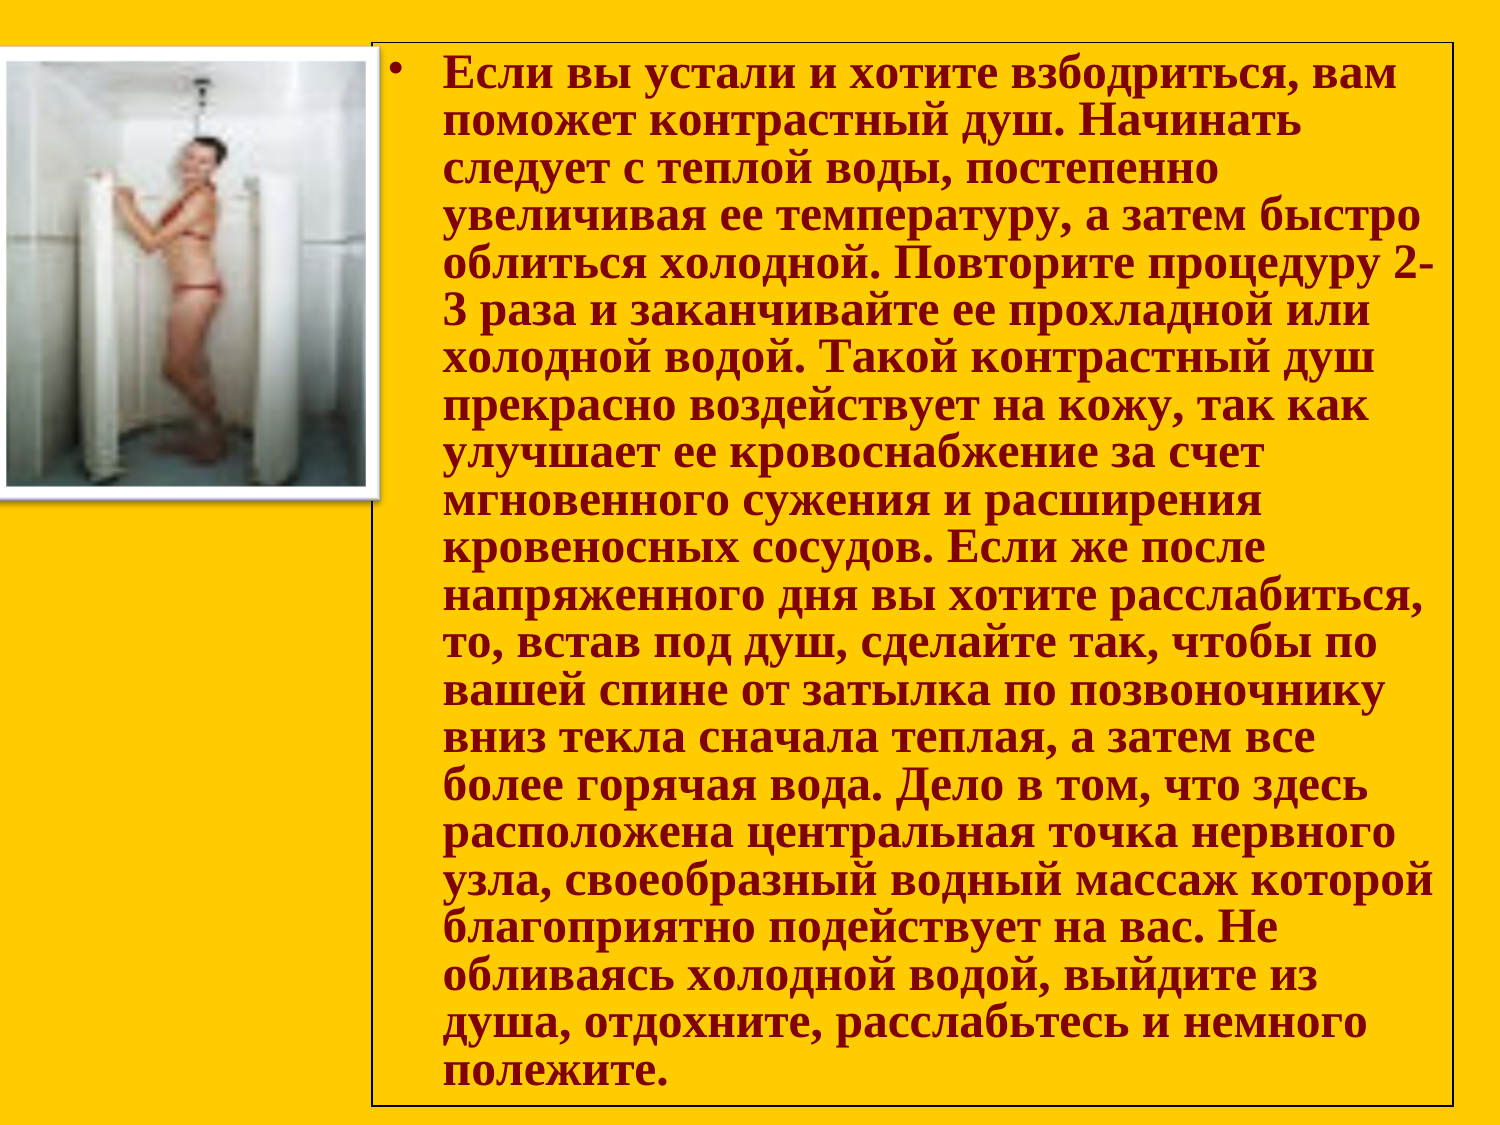

# Если вы устали и хотите взбодриться, вам поможет контрастный душ. Начинать следует с теплой воды, постепенно увеличивая ее температуру, а затем быстро облиться холодной. Повторите процедуру 2-3 раза и заканчивайте ее прохладной или холодной водой. Такой контрастный душ прекрасно воздействует на кожу, так как улучшает ее кровоснабжение за счет мгновенного сужения и расширения кровеносных сосудов. Если же после напряженного дня вы хотите расслабиться, то, встав под душ, сделайте так, чтобы по вашей спине от затылка по позвоночнику вниз текла сначала теплая, а затем все более горячая вода. Дело в том, что здесь расположена центральная точка нервного узла, своеобразный водный массаж которой благоприятно подействует на вас. Не обливаясь холодной водой, выйдите из душа, отдохните, расслабьтесь и немного полежите.